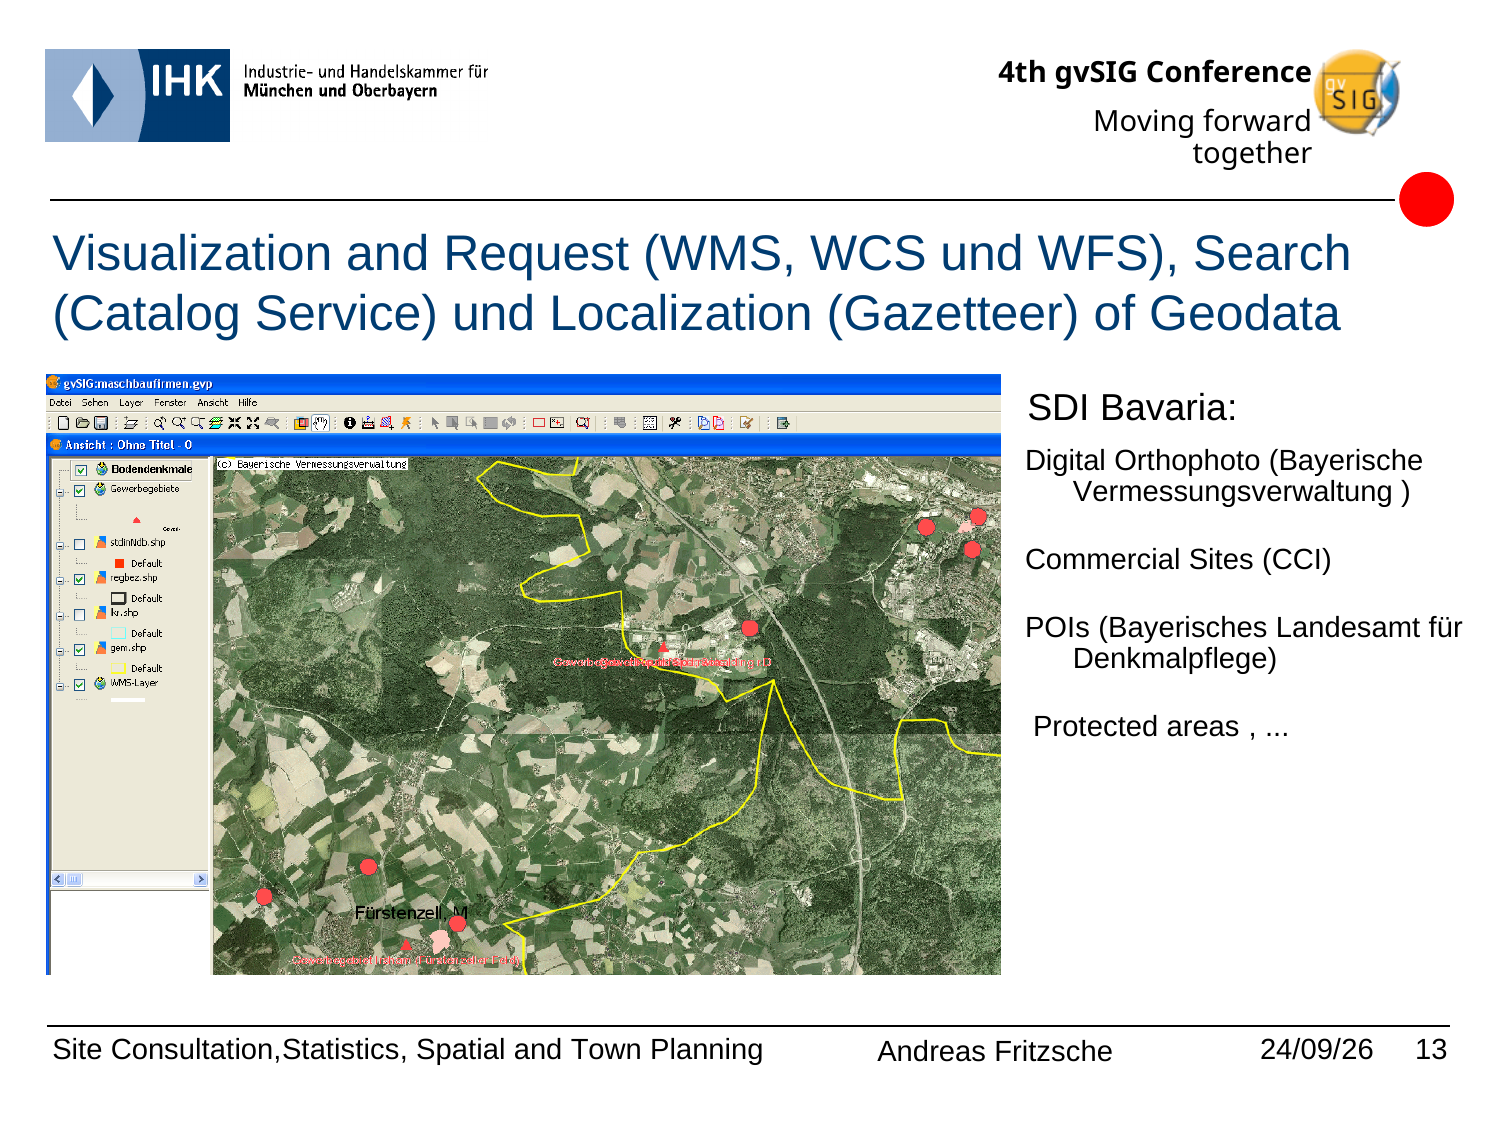

Visualization and Request (WMS, WCS und WFS), Search (Catalog Service) und Localization (Gazetteer) of Geodata
SDI Bavaria:
Digital Orthophoto (Bayerische Vermessungsverwaltung )
Commercial Sites (CCI)
POIs (Bayerisches Landesamt für Denkmalpflege)
 Protected areas , ...
13